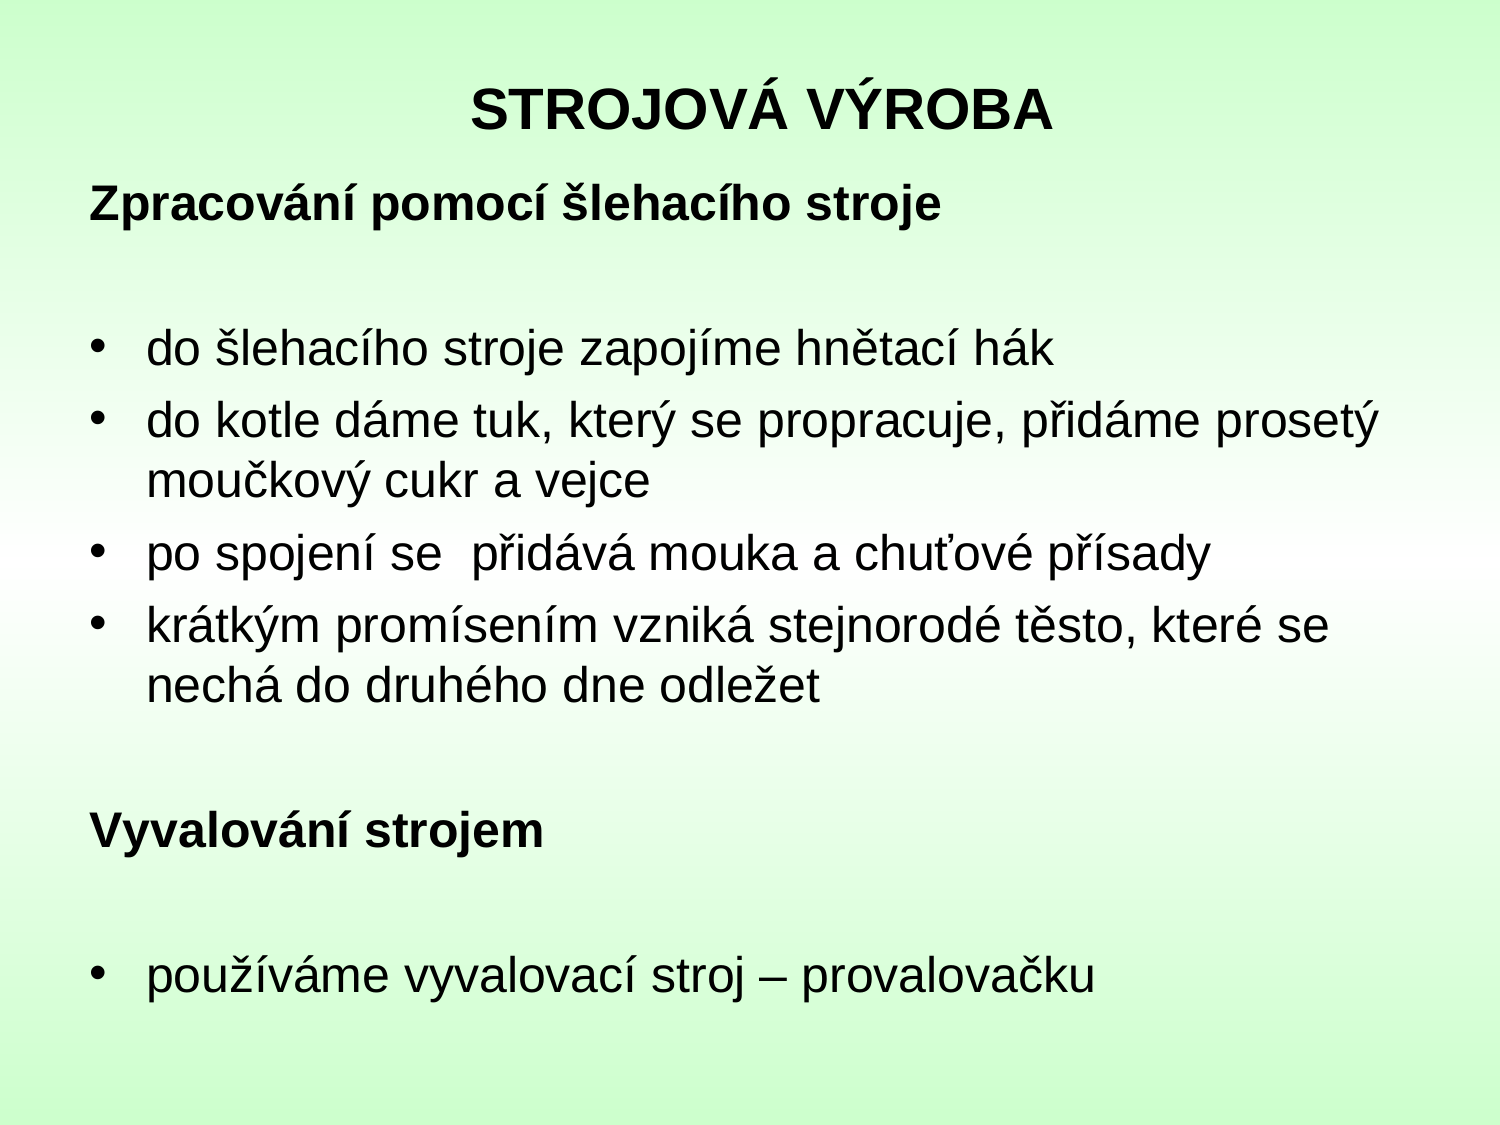

# STROJOVÁ VÝROBA
Zpracování pomocí šlehacího stroje
do šlehacího stroje zapojíme hnětací hák
do kotle dáme tuk, který se propracuje, přidáme prosetý moučkový cukr a vejce
po spojení se přidává mouka a chuťové přísady
krátkým promísením vzniká stejnorodé těsto, které se nechá do druhého dne odležet
Vyvalování strojem
používáme vyvalovací stroj – provalovačku